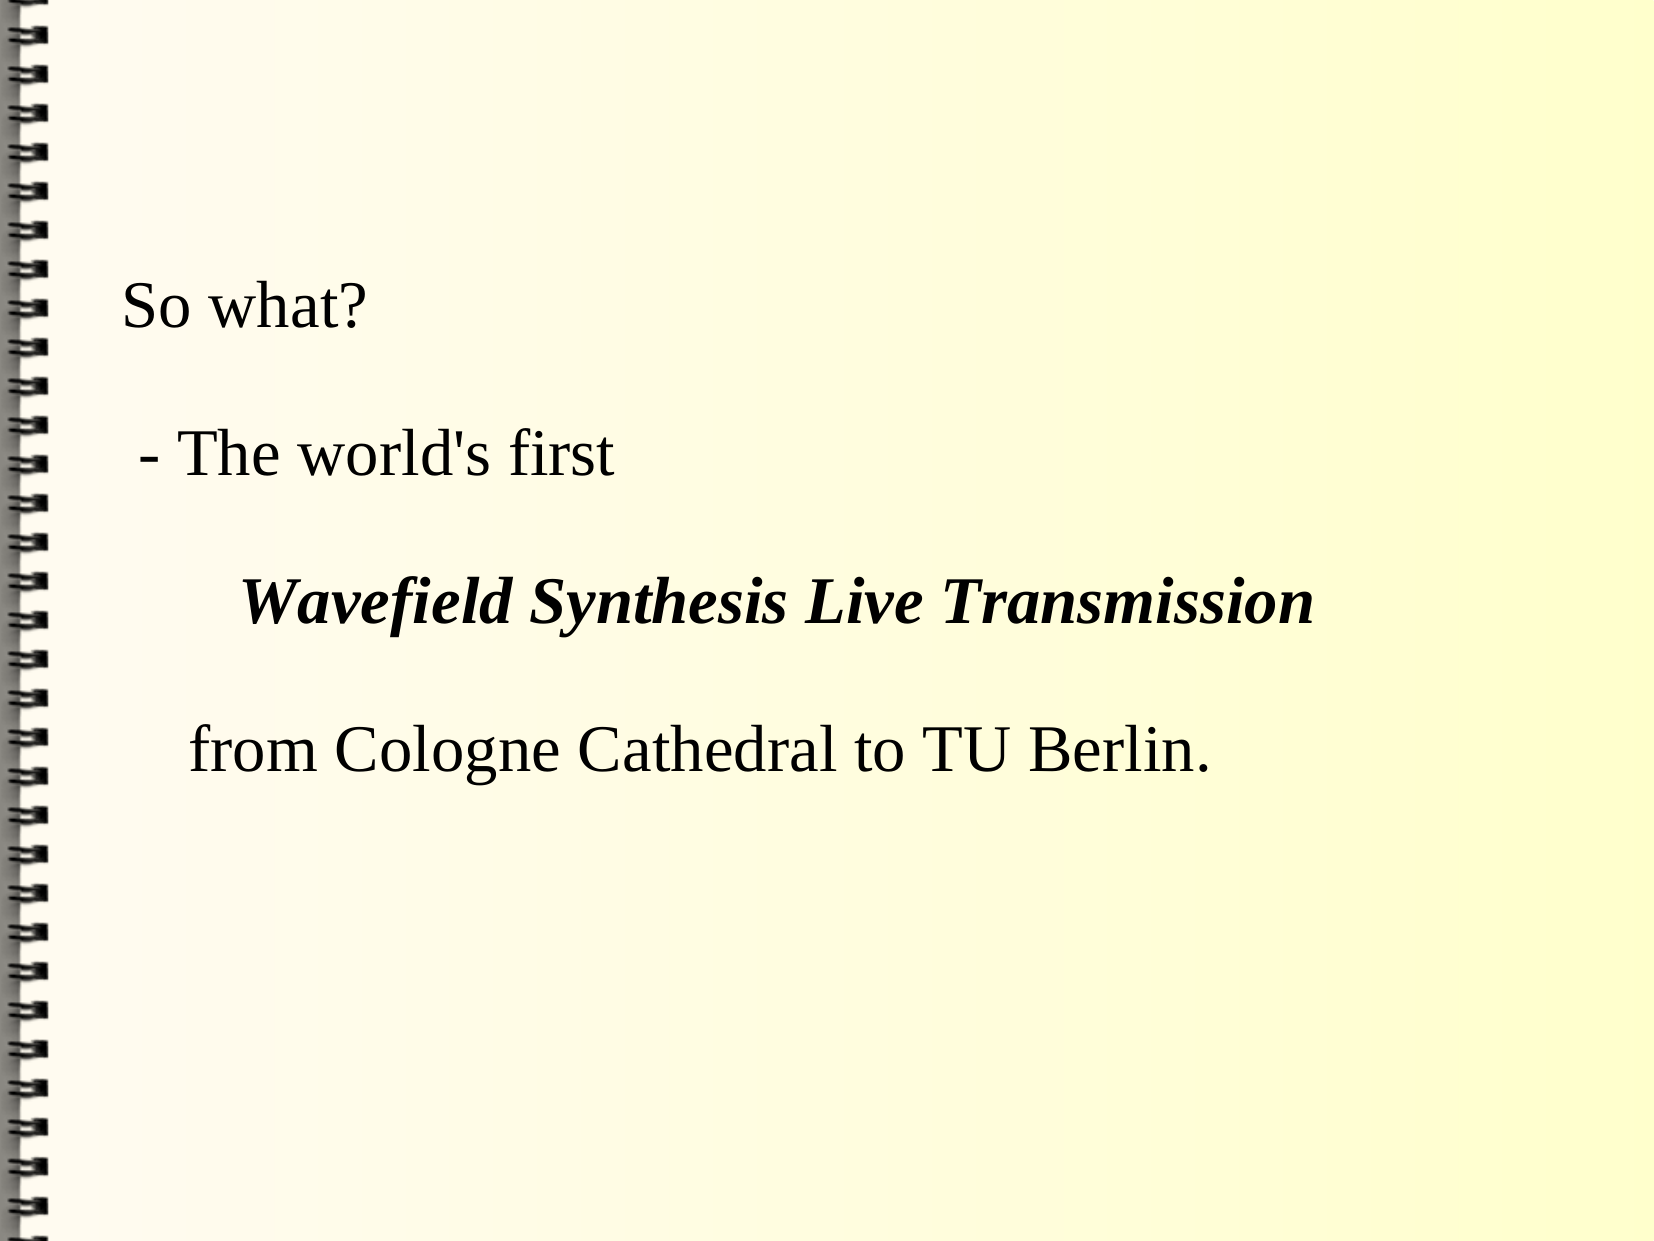

# So what?
 - The world's first
 Wavefield Synthesis Live Transmission
 from Cologne Cathedral to TU Berlin.